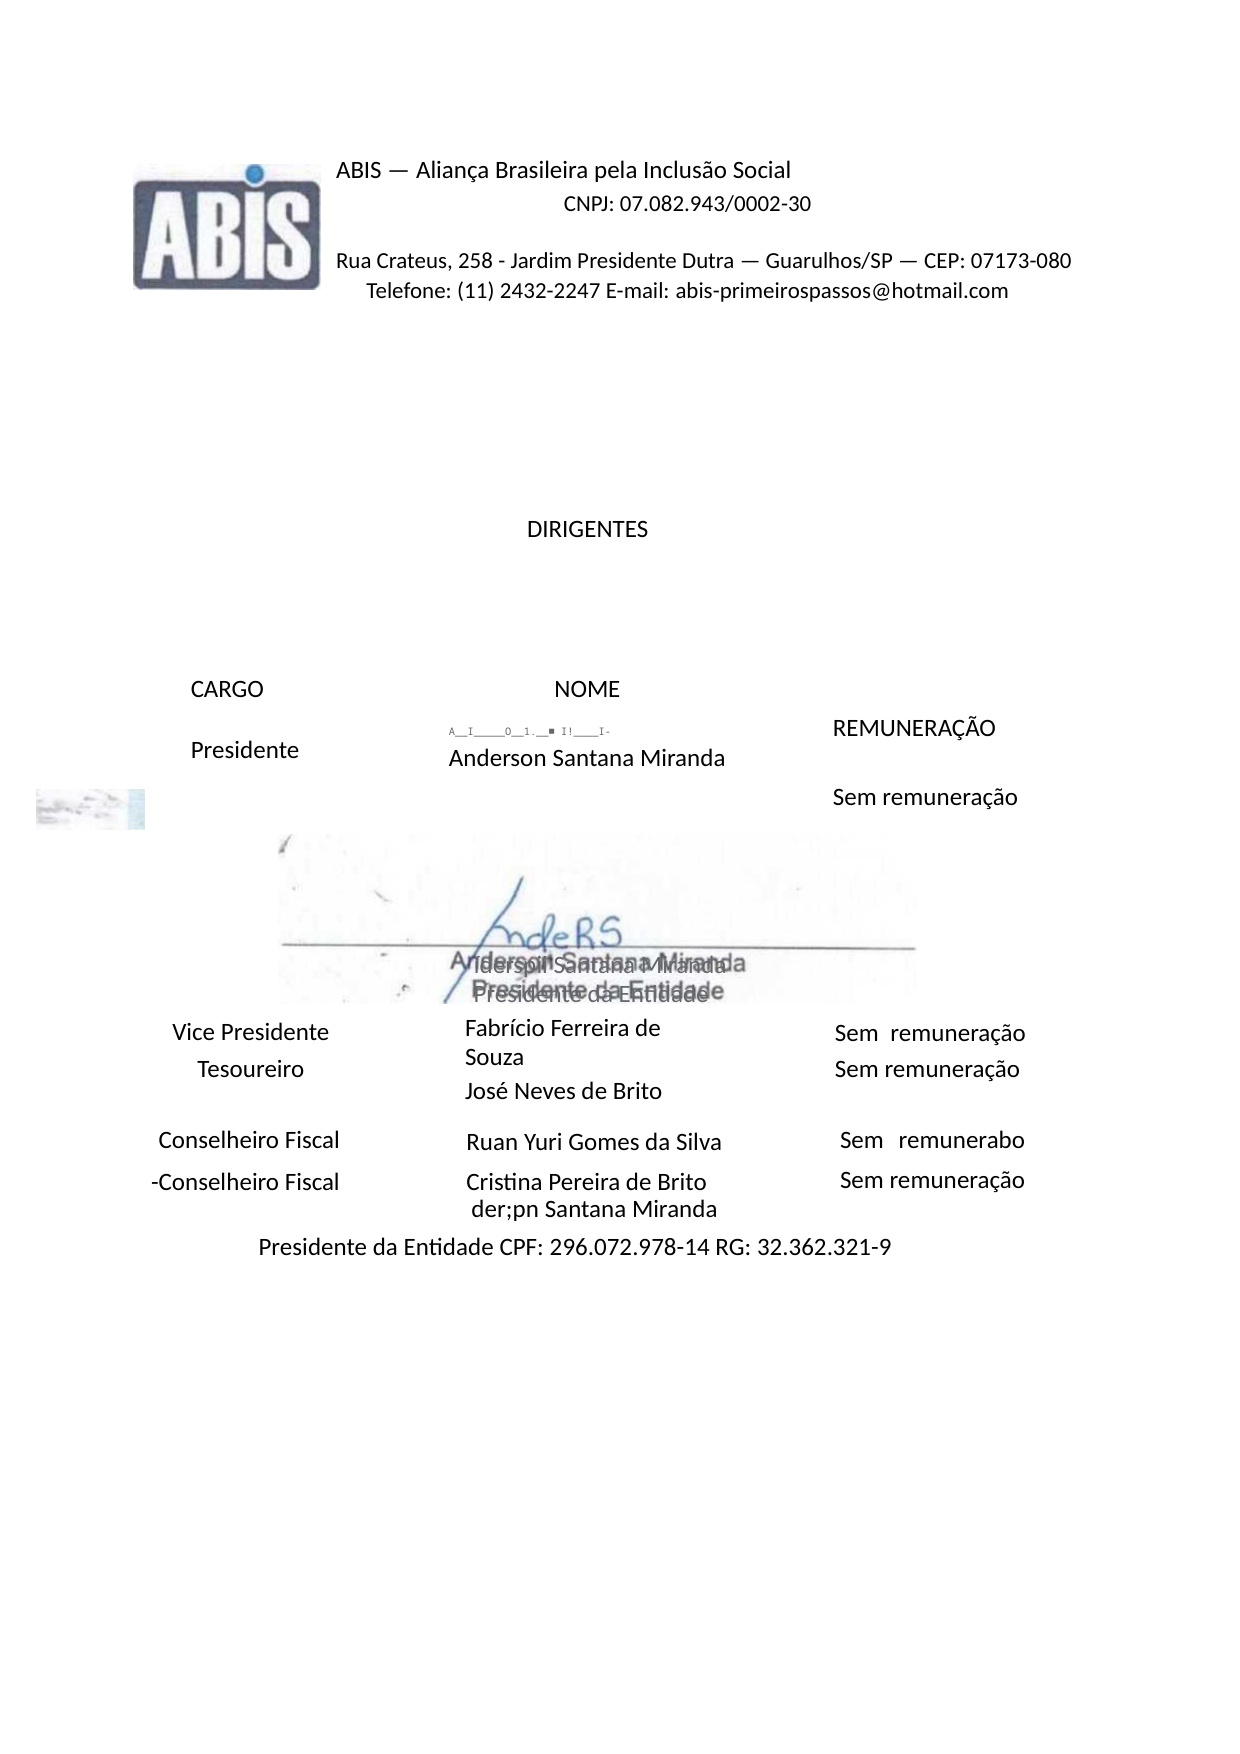

ABIS — Aliança Brasileira pela Inclusão Social
CNPJ: 07.082.943/0002-30
Rua Crateus, 258 - Jardim Presidente Dutra — Guarulhos/SP — CEP: 07173-080
Telefone: (11) 2432-2247 E-mail: abis-primeirospassos@hotmail.com
DIRIGENTES
CARGO
Presidente
NOME
A__I_____O__1.__■ I!____I-
Anderson Santana Miranda
REMUNERAÇÃO Sem remuneração
íderspii Santana Miranda
Presidente da Entidade
Vice Presidente Tesoureiro
Sem remuneração Sem remuneração
Fabrício Ferreira de Souza
José Neves de Brito
Conselheiro Fiscal -Conselheiro Fiscal
Sem remunerabo Sem remuneração
Ruan Yuri Gomes da Silva Cristina Pereira de Brito
der;pn Santana Miranda
Presidente da Entidade CPF: 296.072.978-14 RG: 32.362.321-9